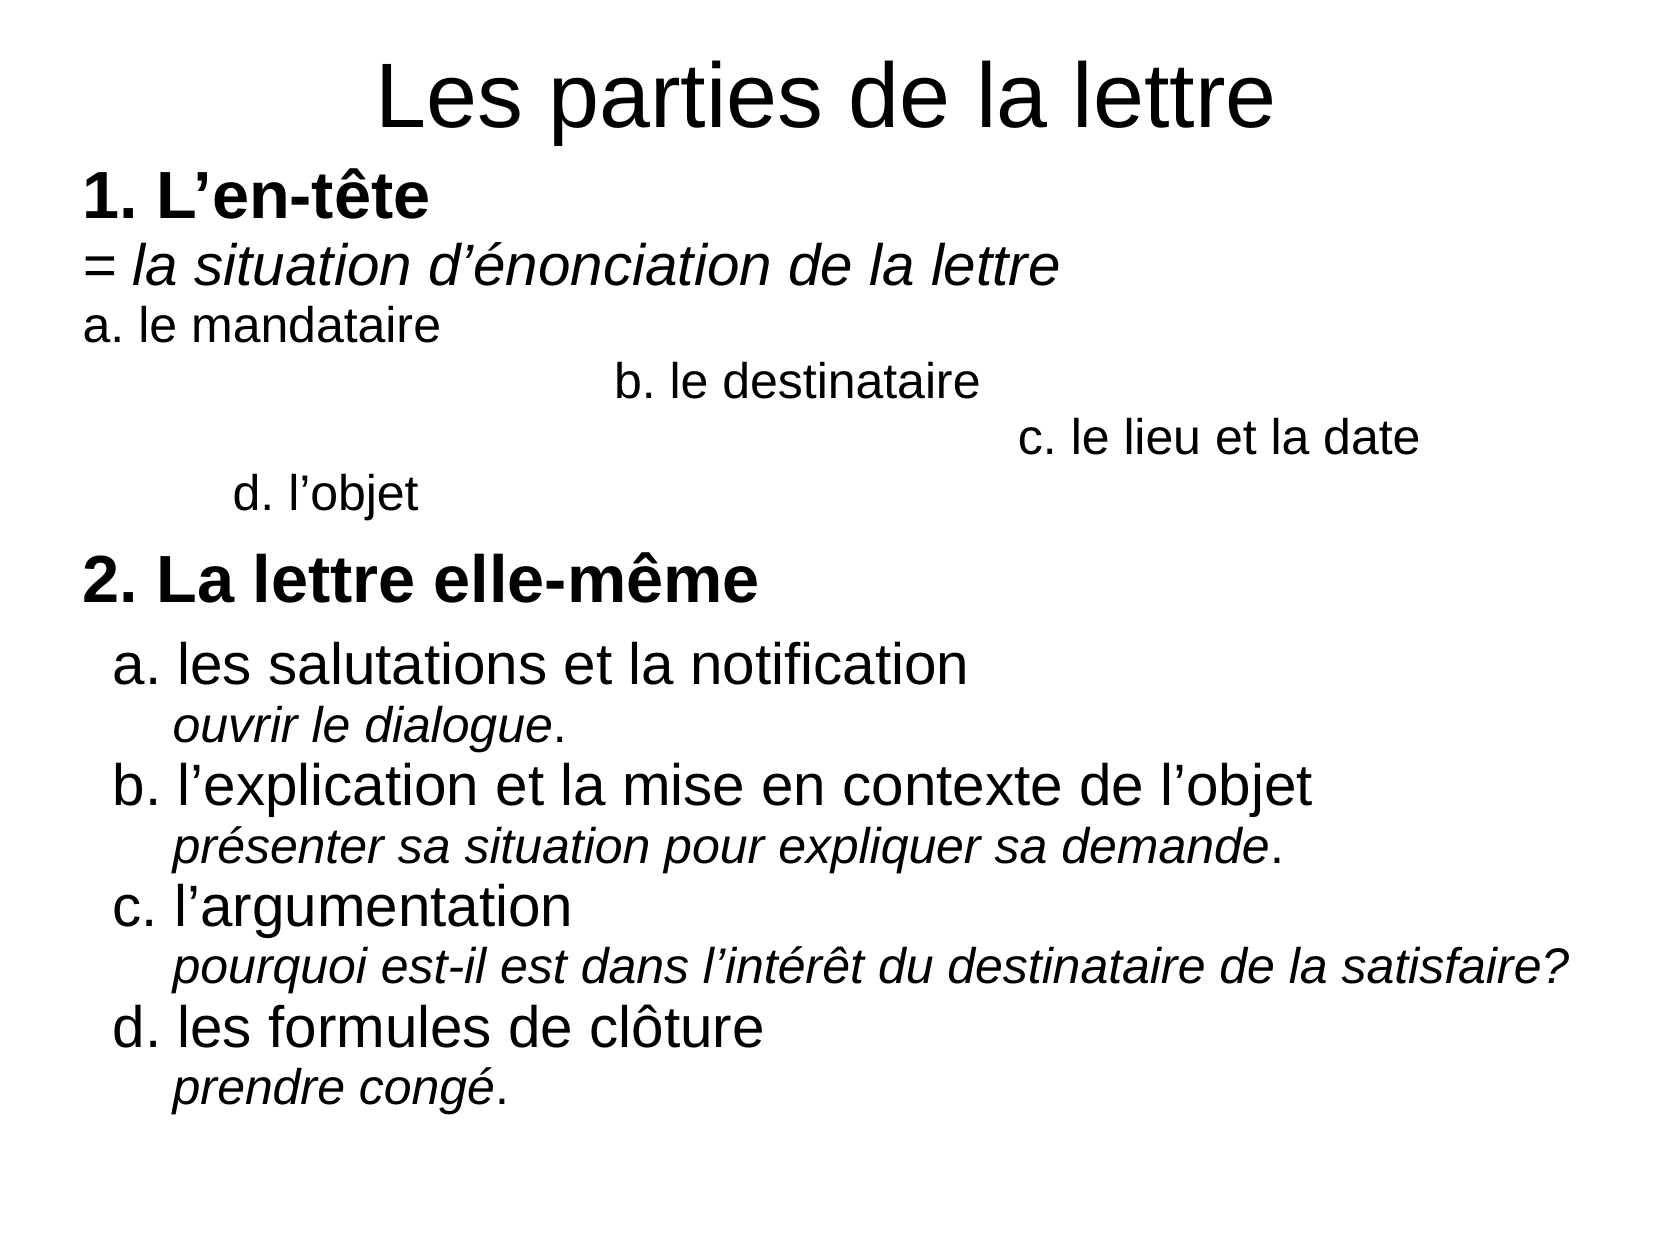

# Les parties de la lettre
1. L’en-tête
= la situation d’énonciation de la lettre
a. le mandataire
b. le destinataire
c. le lieu et la date
d. l’objet
2. La lettre elle-même
a. les salutations et la notification
ouvrir le dialogue.
b. l’explication et la mise en contexte de l’objet
présenter sa situation pour expliquer sa demande.
c. l’argumentation
pourquoi est-il est dans l’intérêt du destinataire de la satisfaire?
d. les formules de clôture
prendre congé.